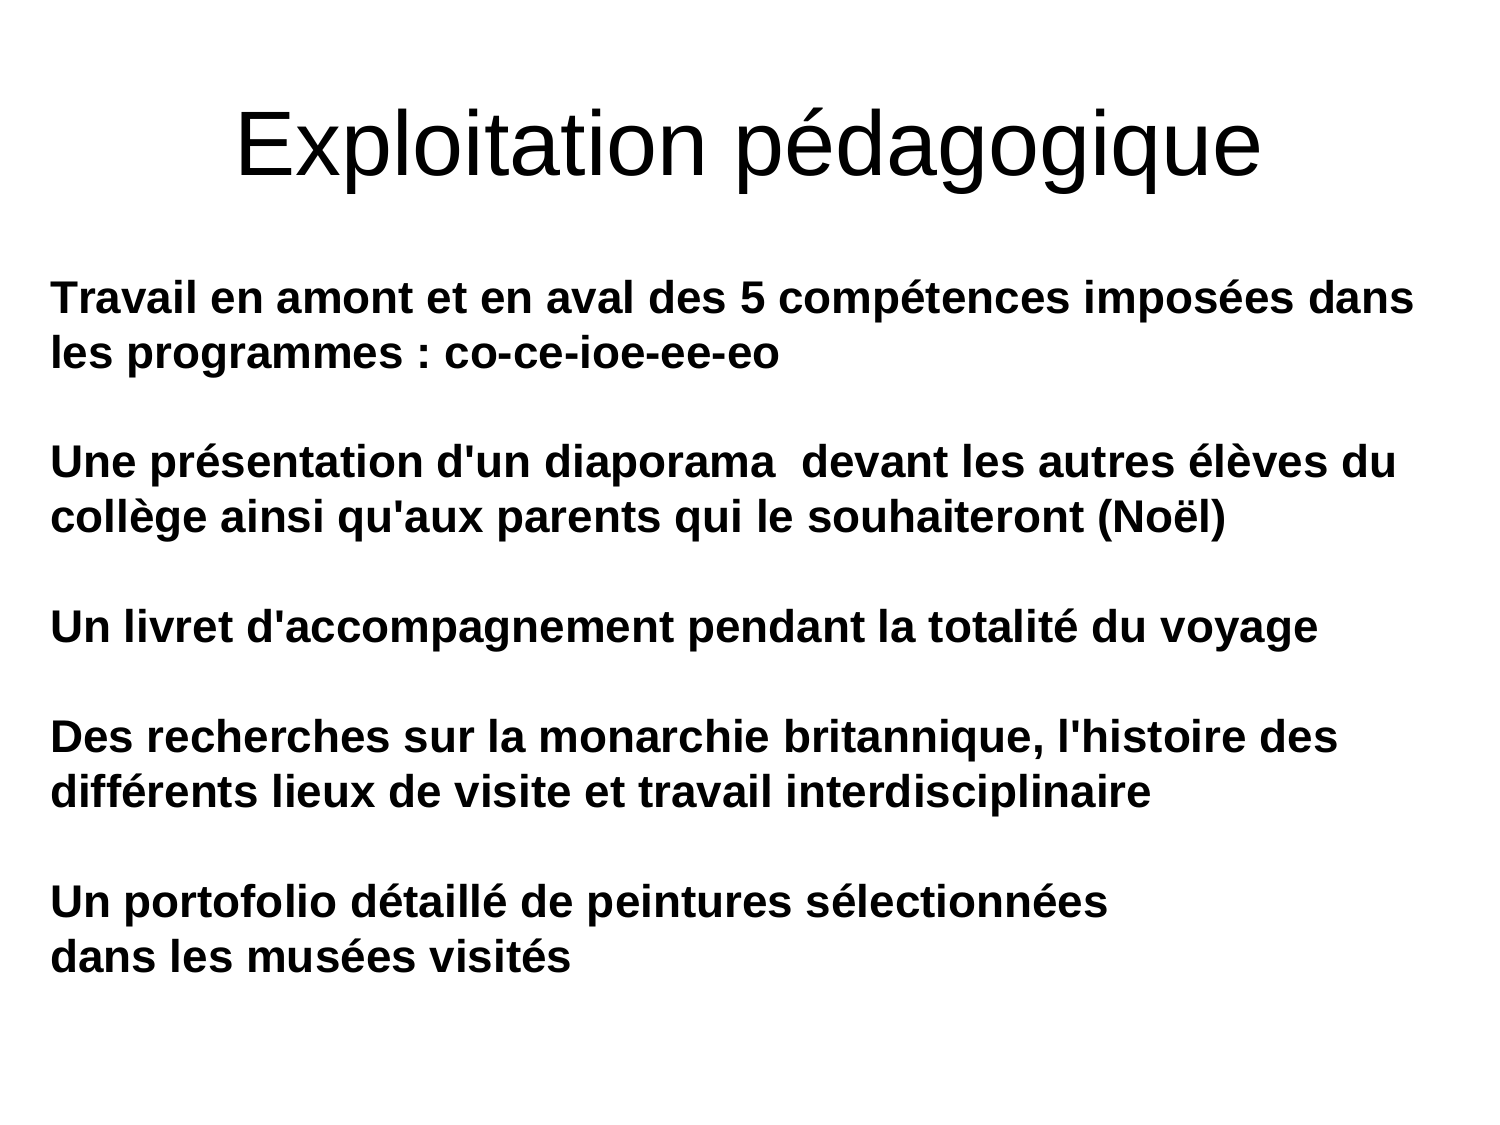

# Exploitation pédagogique
Travail en amont et en aval des 5 compétences imposées dans
les programmes : co-ce-ioe-ee-eo
Une présentation d'un diaporama devant les autres élèves du collège ainsi qu'aux parents qui le souhaiteront (Noël)
Un livret d'accompagnement pendant la totalité du voyage
Des recherches sur la monarchie britannique, l'histoire des différents lieux de visite et travail interdisciplinaire
Un portofolio détaillé de peintures sélectionnées
dans les musées visités